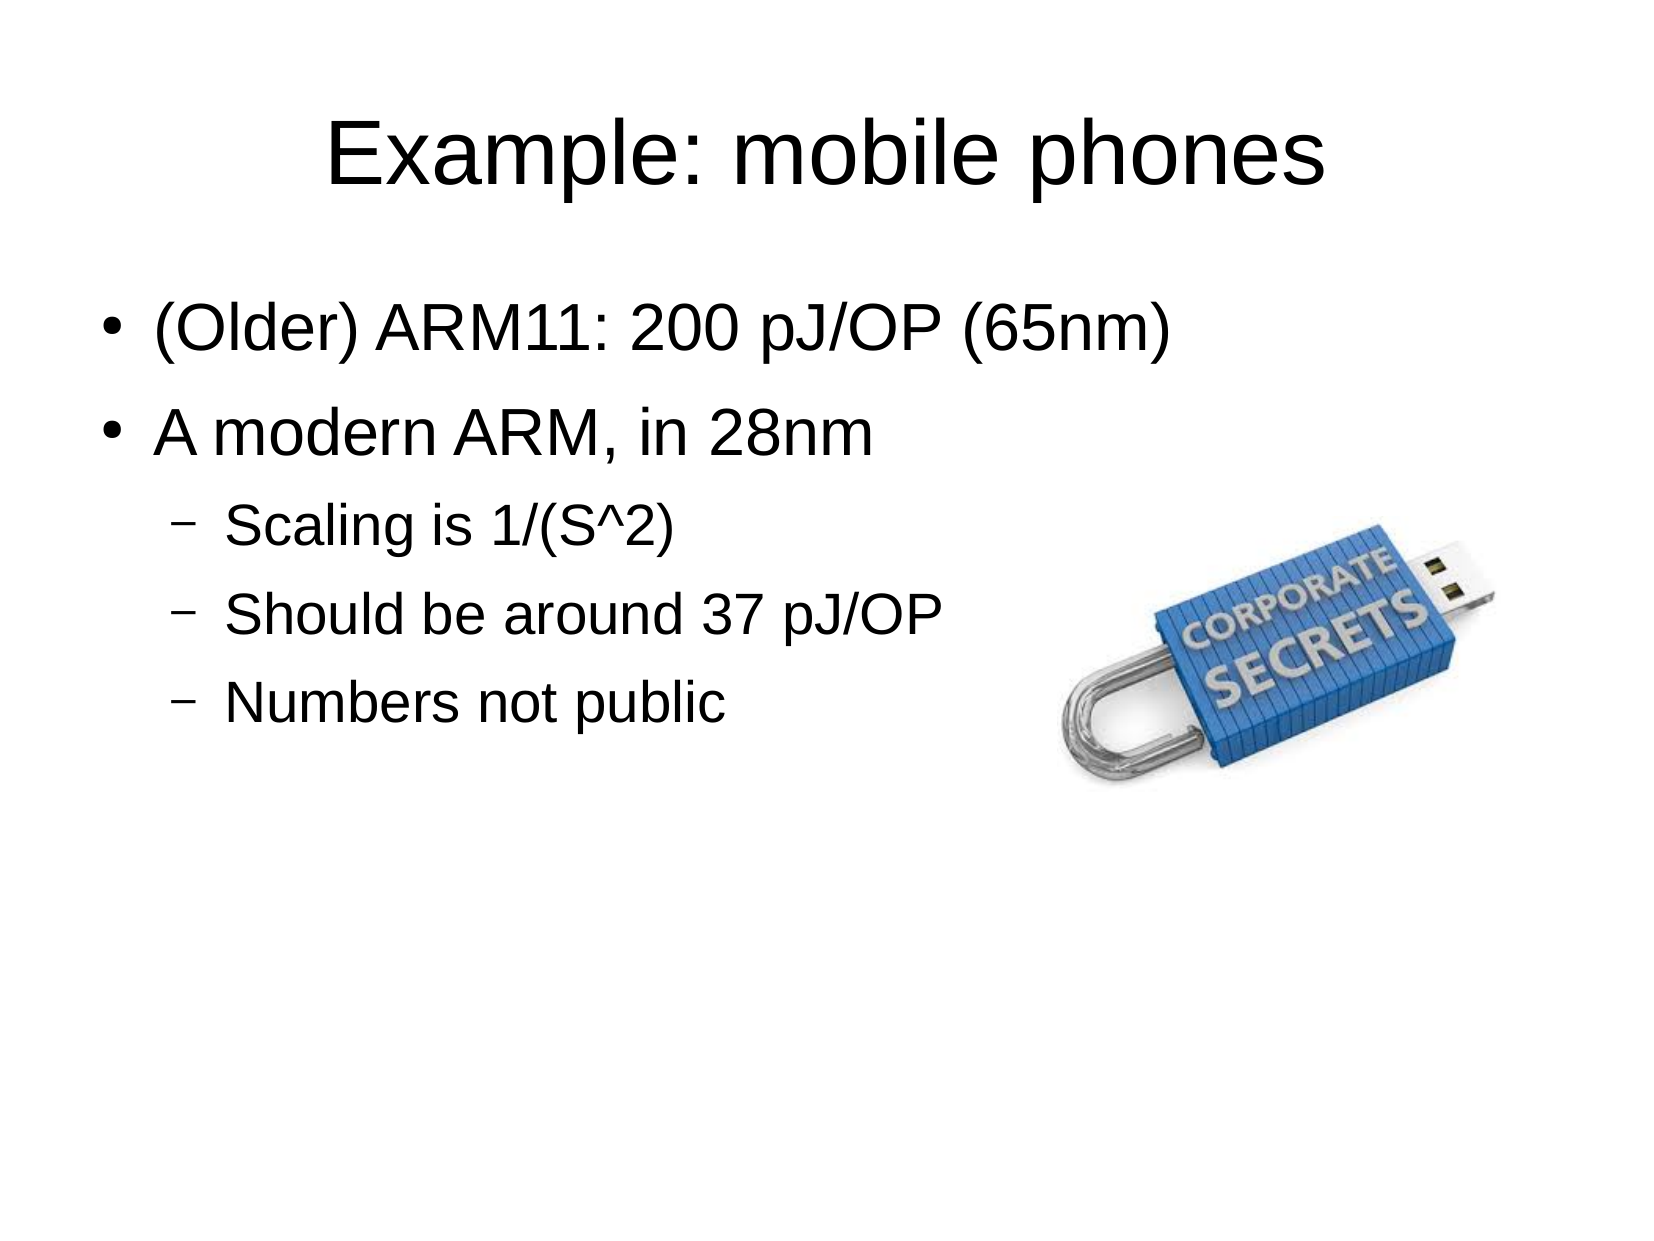

# Example: mobile phones
(Older) ARM11: 200 pJ/OP (65nm)
A modern ARM, in 28nm
Scaling is 1/(S^2)
Should be around 37 pJ/OP
Numbers not public